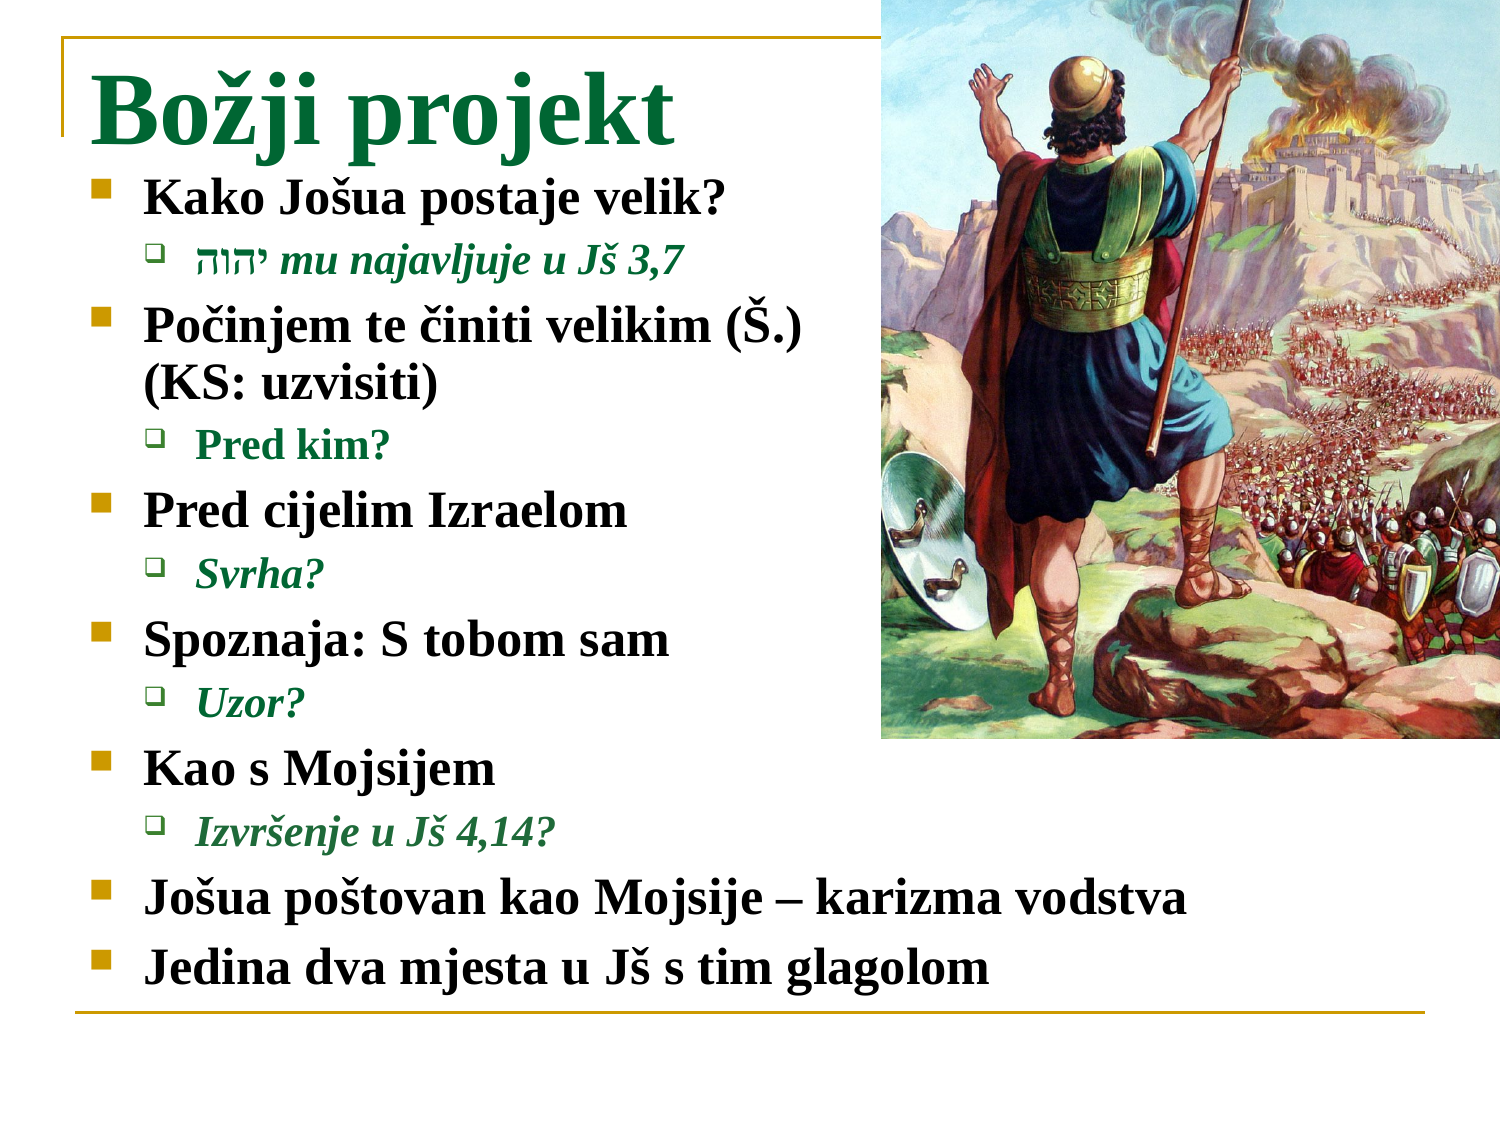

# Božji projekt
Kako Jošua postaje velik?
יהוה mu najavljuje u Jš 3,7
Počinjem te činiti velikim (Š.)
(KS: uzvisiti)
Pred kim?
Pred cijelim Izraelom
Svrha?
Spoznaja: S tobom sam
Uzor?
Kao s Mojsijem
Izvršenje u Jš 4,14?
Jošua poštovan kao Mojsije – karizma vodstva
Jedina dva mjesta u Jš s tim glagolom